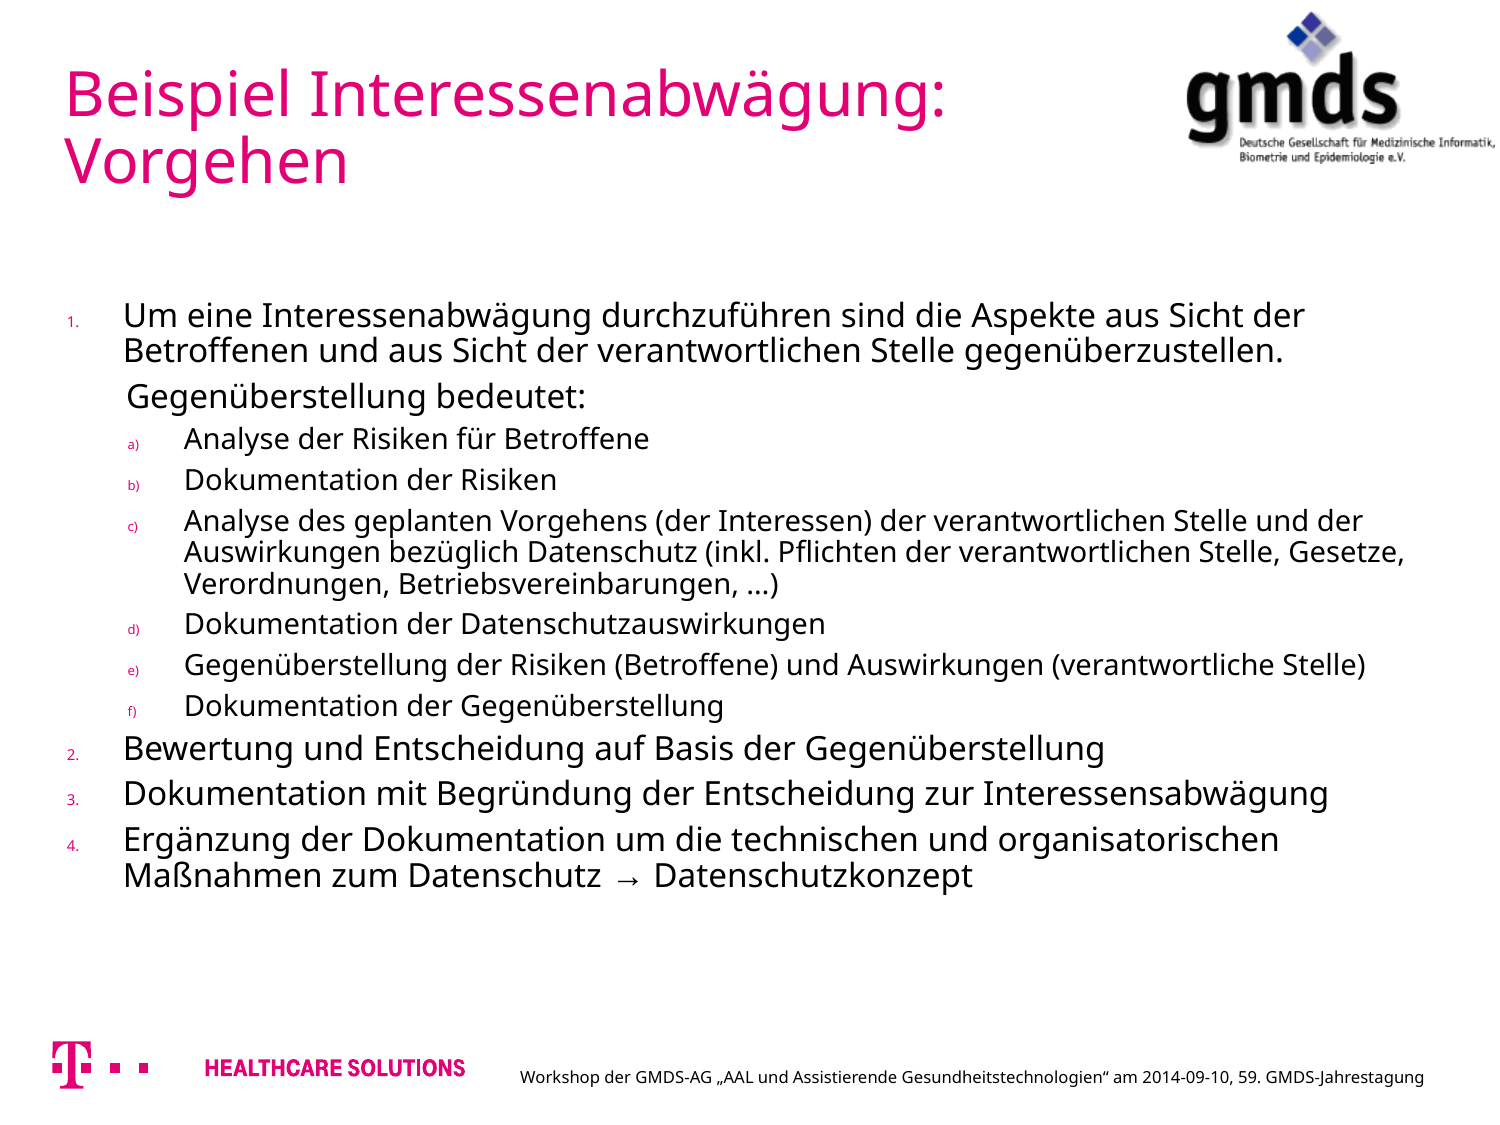

# Beispiel Interessenabwägung: Vorgehen
Um eine Interessenabwägung durchzuführen sind die Aspekte aus Sicht der Betroffenen und aus Sicht der verantwortlichen Stelle gegenüberzustellen.
Gegenüberstellung bedeutet:
Analyse der Risiken für Betroffene
Dokumentation der Risiken
Analyse des geplanten Vorgehens (der Interessen) der verantwortlichen Stelle und der Auswirkungen bezüglich Datenschutz (inkl. Pflichten der verantwortlichen Stelle, Gesetze, Verordnungen, Betriebsvereinbarungen, …)
Dokumentation der Datenschutzauswirkungen
Gegenüberstellung der Risiken (Betroffene) und Auswirkungen (verantwortliche Stelle)
Dokumentation der Gegenüberstellung
Bewertung und Entscheidung auf Basis der Gegenüberstellung
Dokumentation mit Begründung der Entscheidung zur Interessensabwägung
Ergänzung der Dokumentation um die technischen und organisatorischen Maßnahmen zum Datenschutz → Datenschutzkonzept
Workshop der GMDS-AG „AAL und Assistierende Gesundheitstechnologien“ am 2014-09-10, 59. GMDS-Jahrestagung